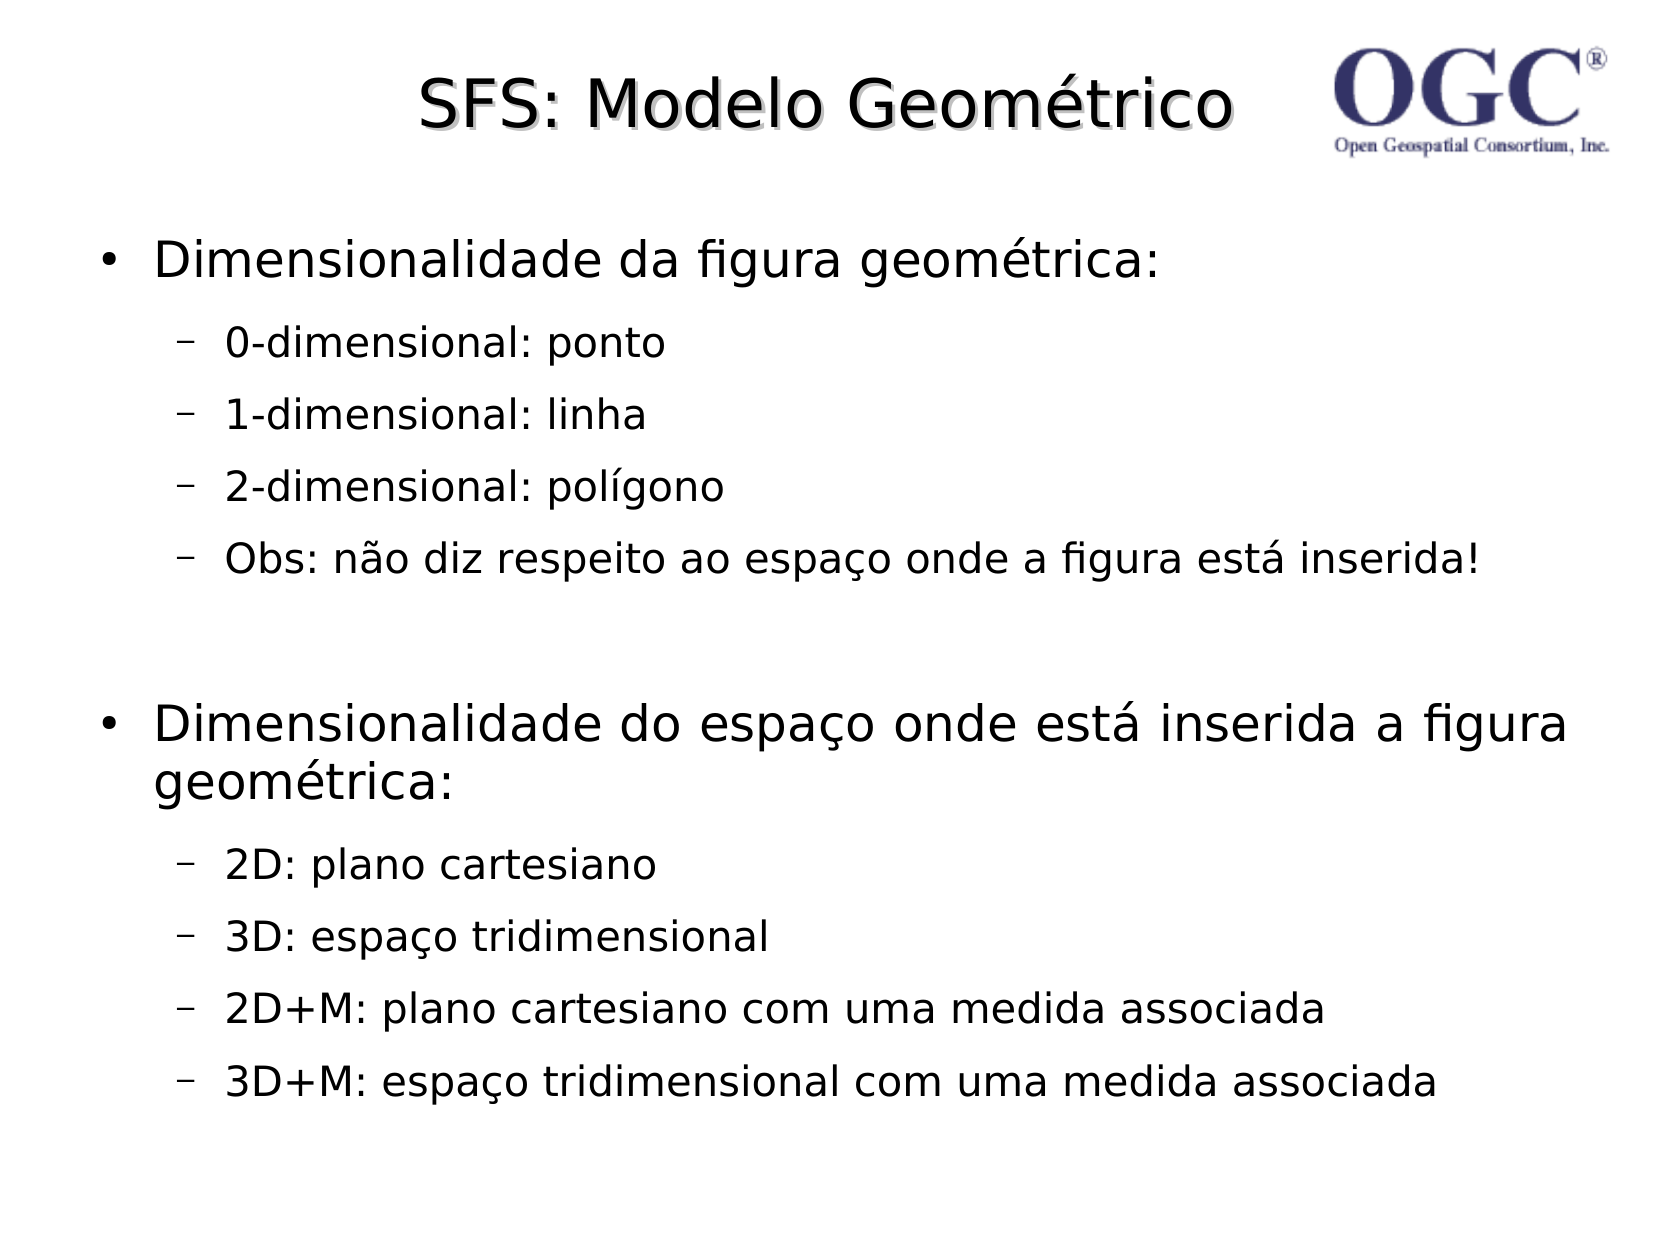

# SFS: Modelo Geométrico
Dimensionalidade da figura geométrica:
0-dimensional: ponto
1-dimensional: linha
2-dimensional: polígono
Obs: não diz respeito ao espaço onde a figura está inserida!
Dimensionalidade do espaço onde está inserida a figura geométrica:
2D: plano cartesiano
3D: espaço tridimensional
2D+M: plano cartesiano com uma medida associada
3D+M: espaço tridimensional com uma medida associada